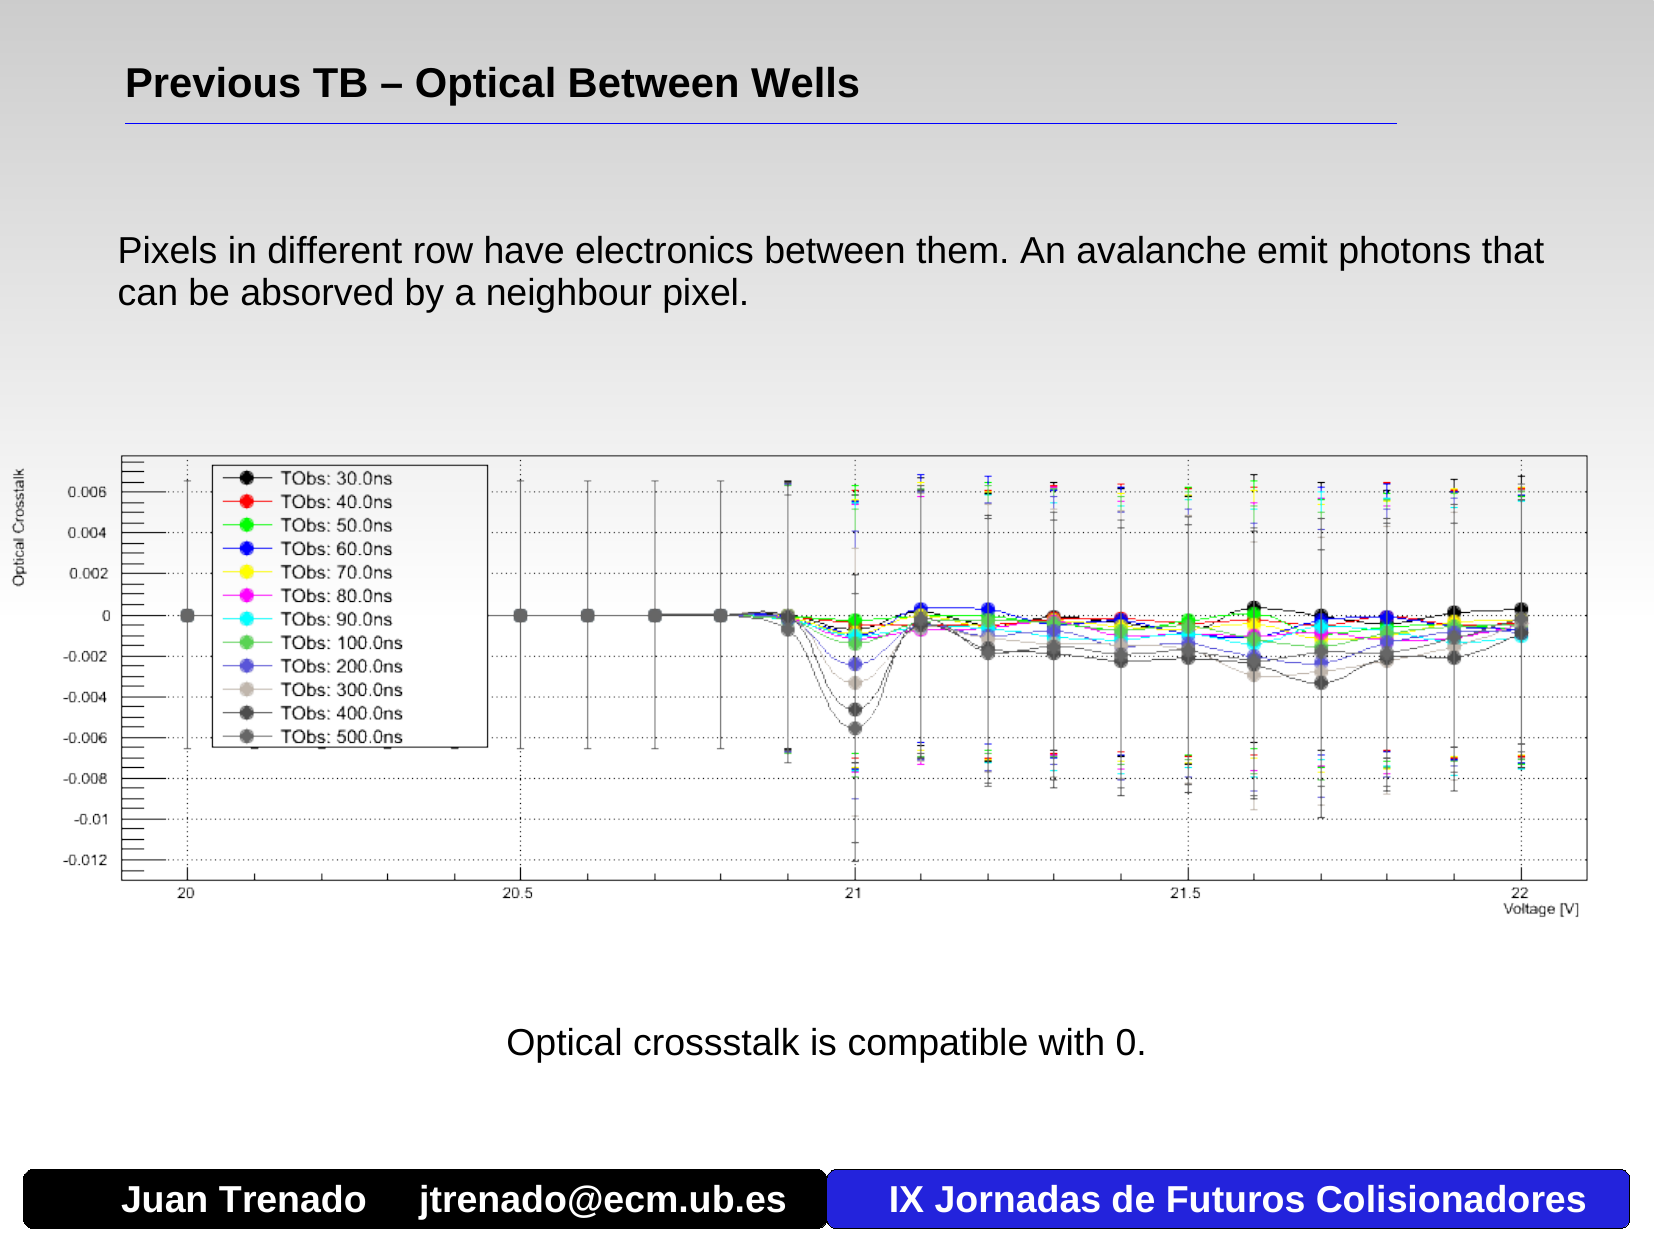

Previous TB – Optical Between Wells
Pixels in different row have electronics between them. An avalanche emit photons that can be absorved by a neighbour pixel.
Optical crossstalk is compatible with 0.
Juan Trenado jtrenado@ecm.ub.es
IX Jornadas de Futuros Colisionadores